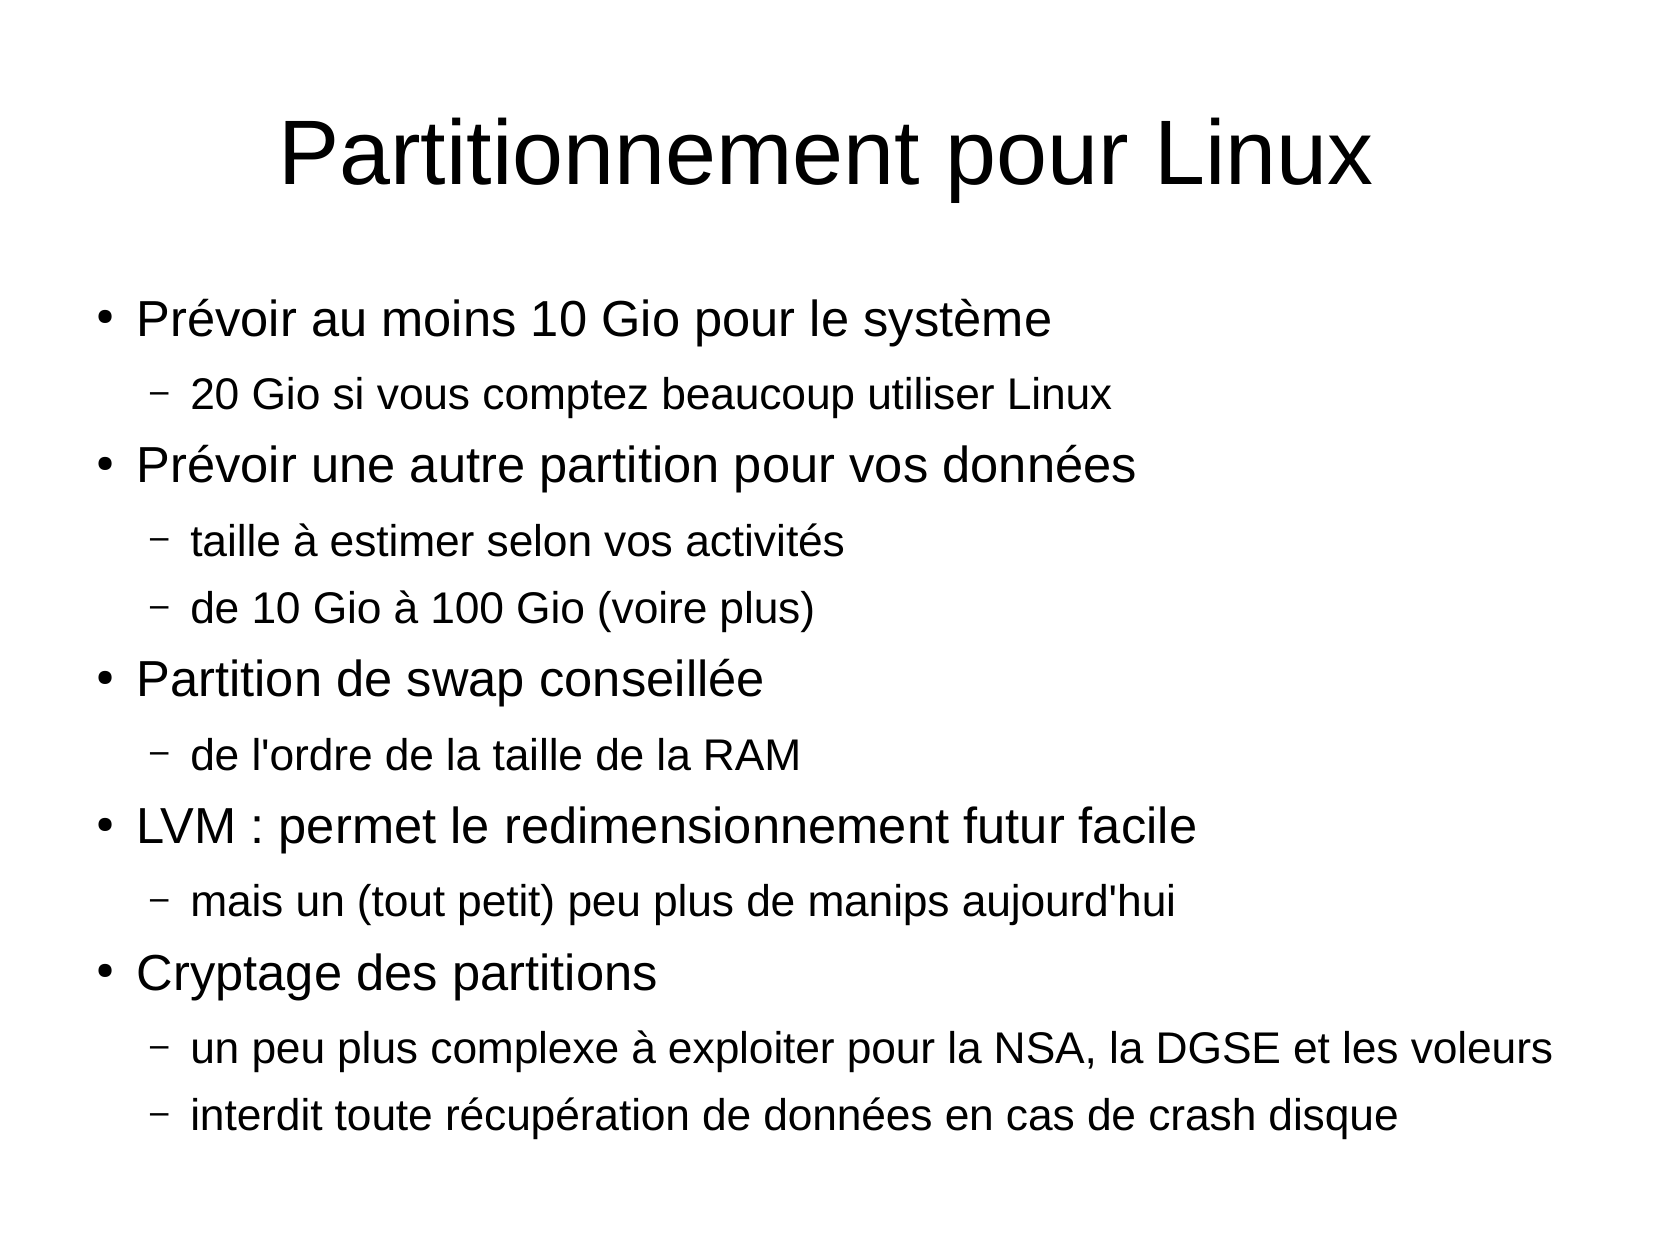

# Partitionnement pour Linux
Prévoir au moins 10 Gio pour le système
20 Gio si vous comptez beaucoup utiliser Linux
Prévoir une autre partition pour vos données
taille à estimer selon vos activités
de 10 Gio à 100 Gio (voire plus)
Partition de swap conseillée
de l'ordre de la taille de la RAM
LVM : permet le redimensionnement futur facile
mais un (tout petit) peu plus de manips aujourd'hui
Cryptage des partitions
un peu plus complexe à exploiter pour la NSA, la DGSE et les voleurs
interdit toute récupération de données en cas de crash disque